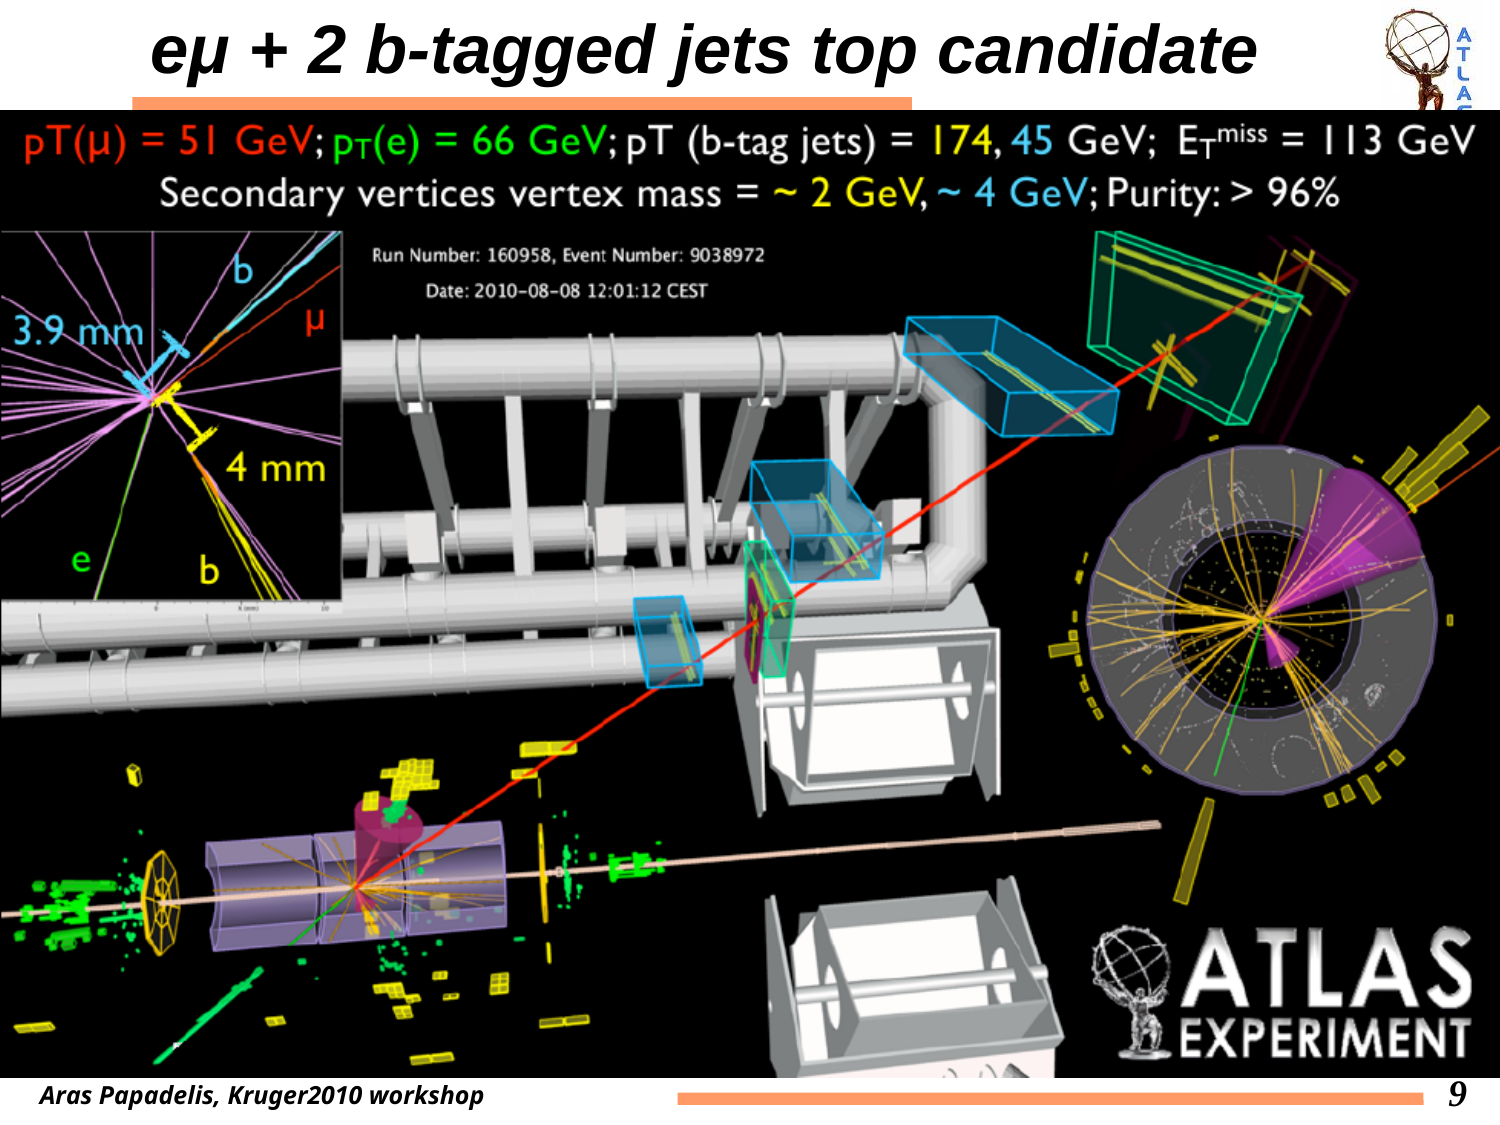

# eμ + 2 b-tagged jets top candidate